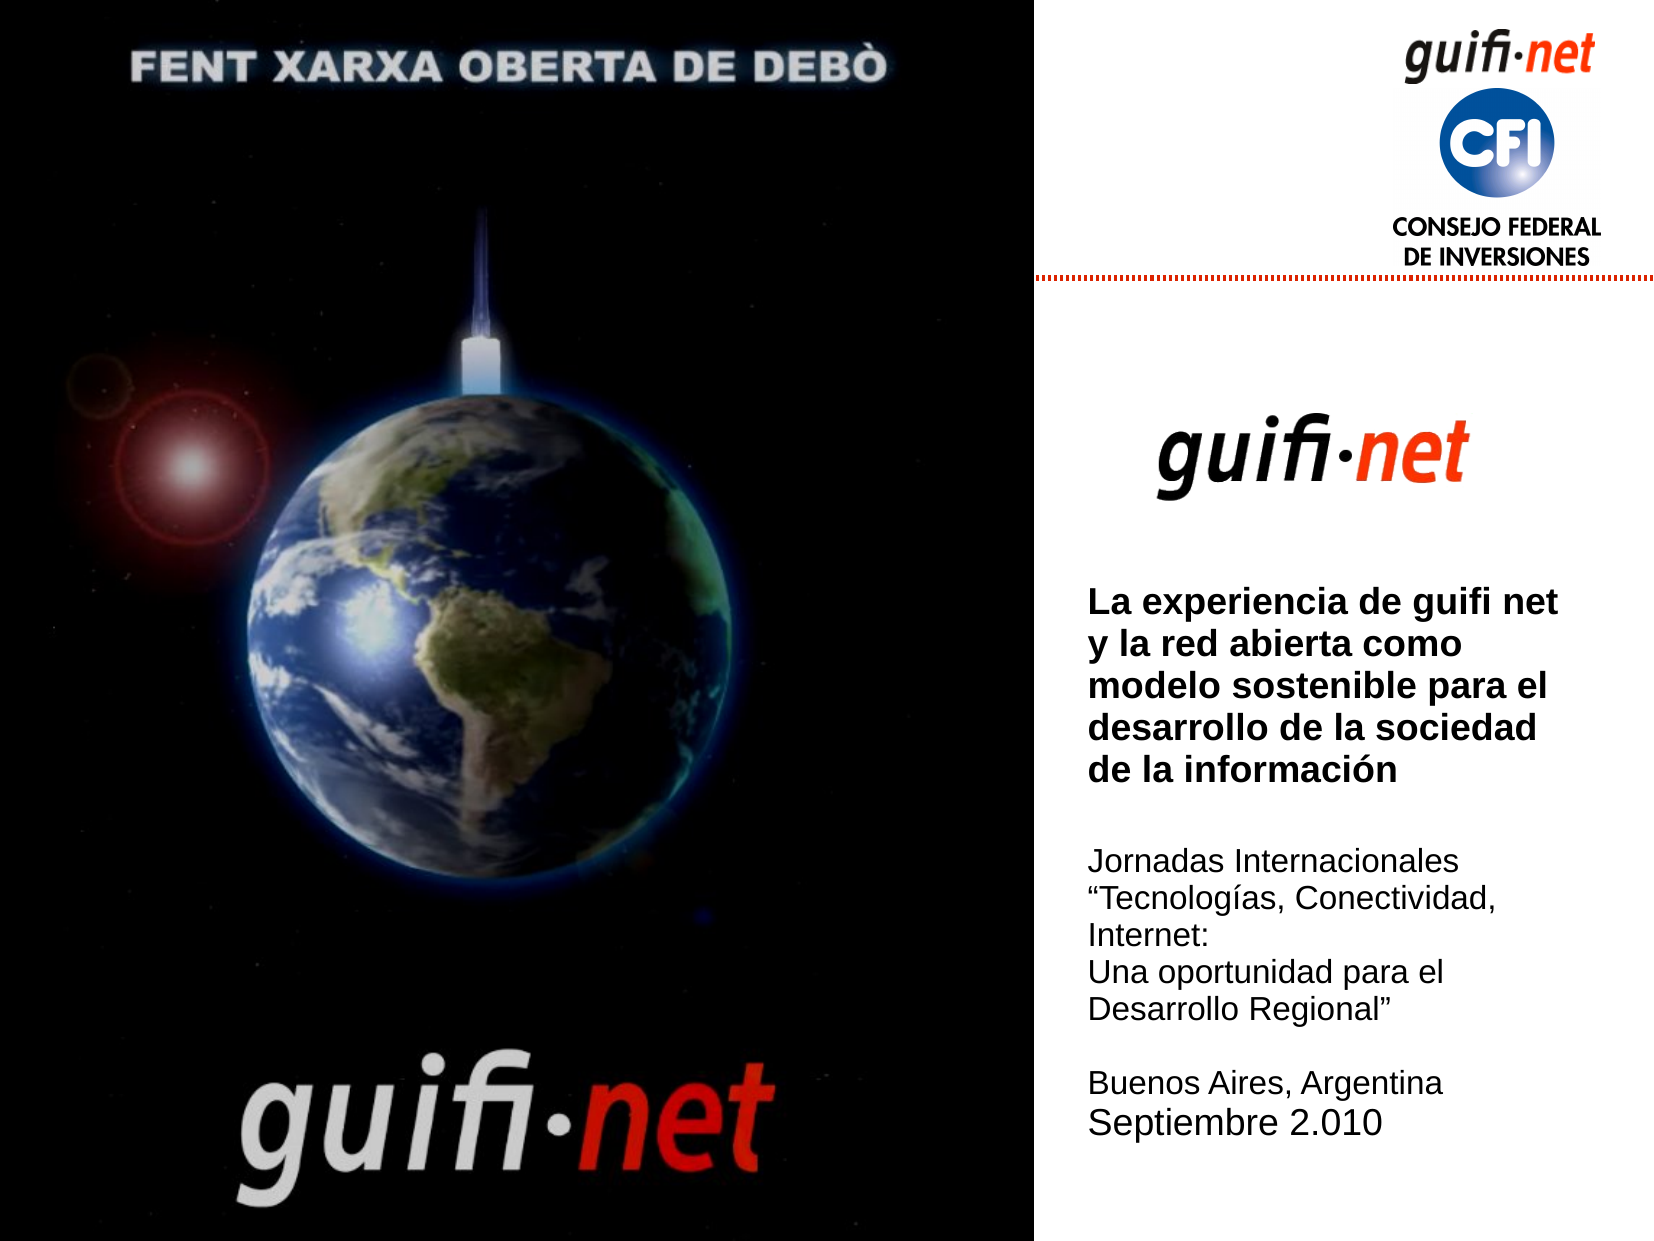

La experiencia de guifi net y la red abierta como modelo sostenible para el desarrollo de la sociedad de la información
Jornadas Internacionales
“Tecnologías, Conectividad, Internet:
Una oportunidad para el Desarrollo Regional”
Buenos Aires, Argentina
Septiembre 2.010